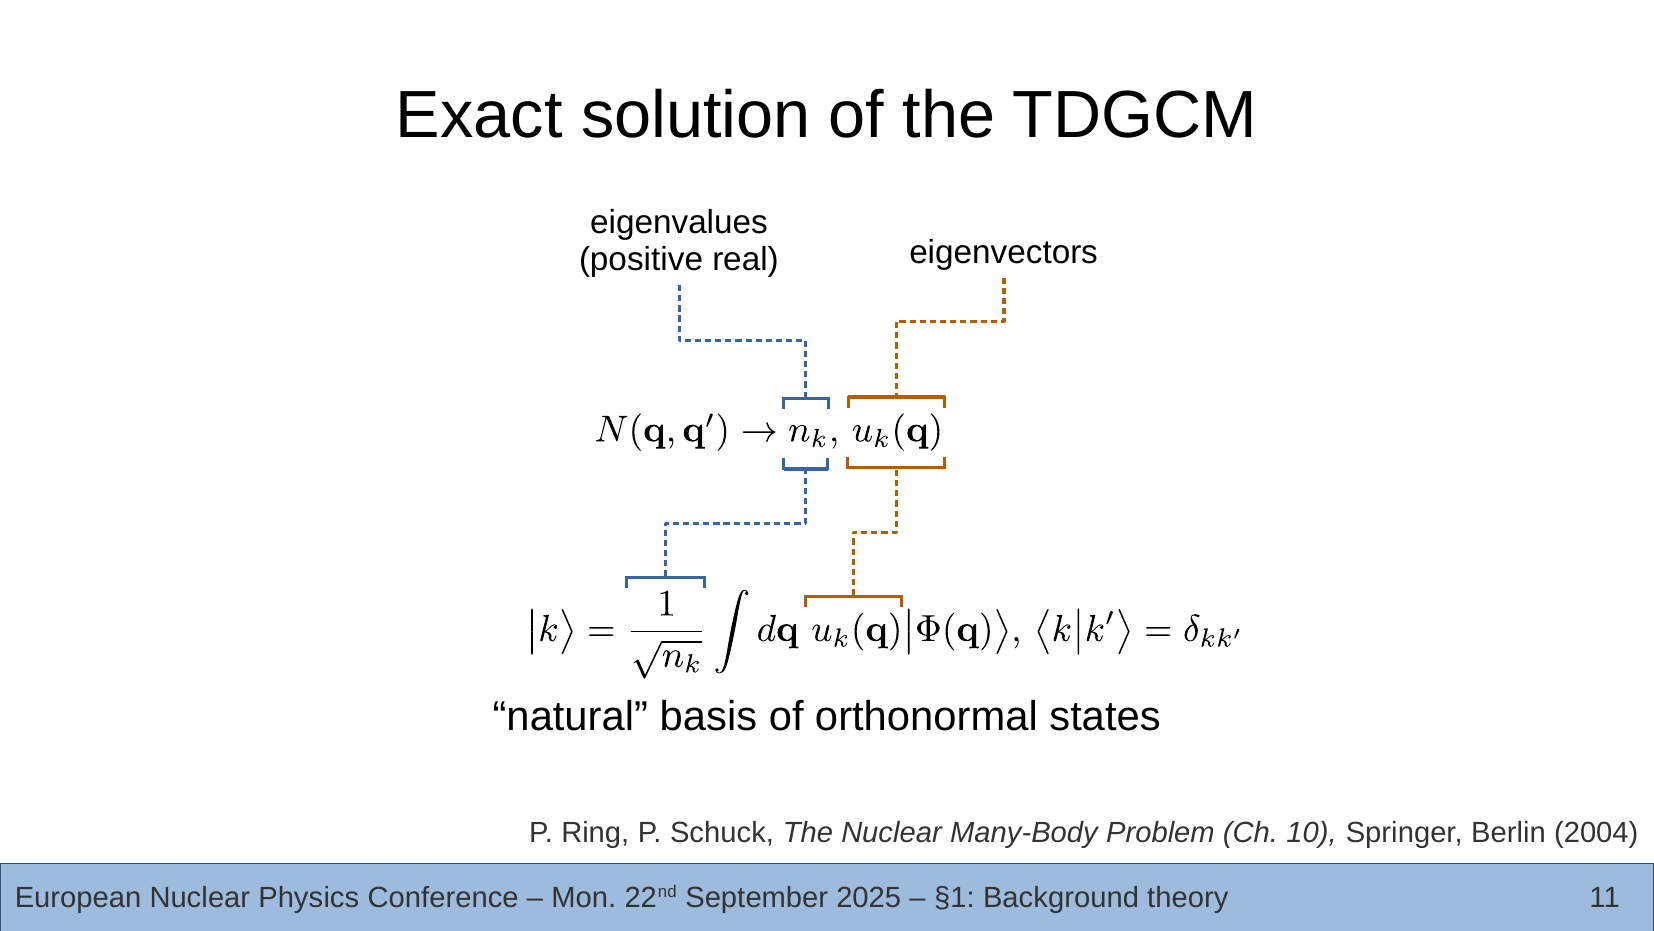

# Exact solution of the TDGCM
eigenvalues
(positive real)
eigenvectors
“natural” basis of orthonormal states
P. Ring, P. Schuck, The Nuclear Many-Body Problem (Ch. 10), Springer, Berlin (2004)
European Nuclear Physics Conference – Mon. 22nd September 2025 – §1: Background theory